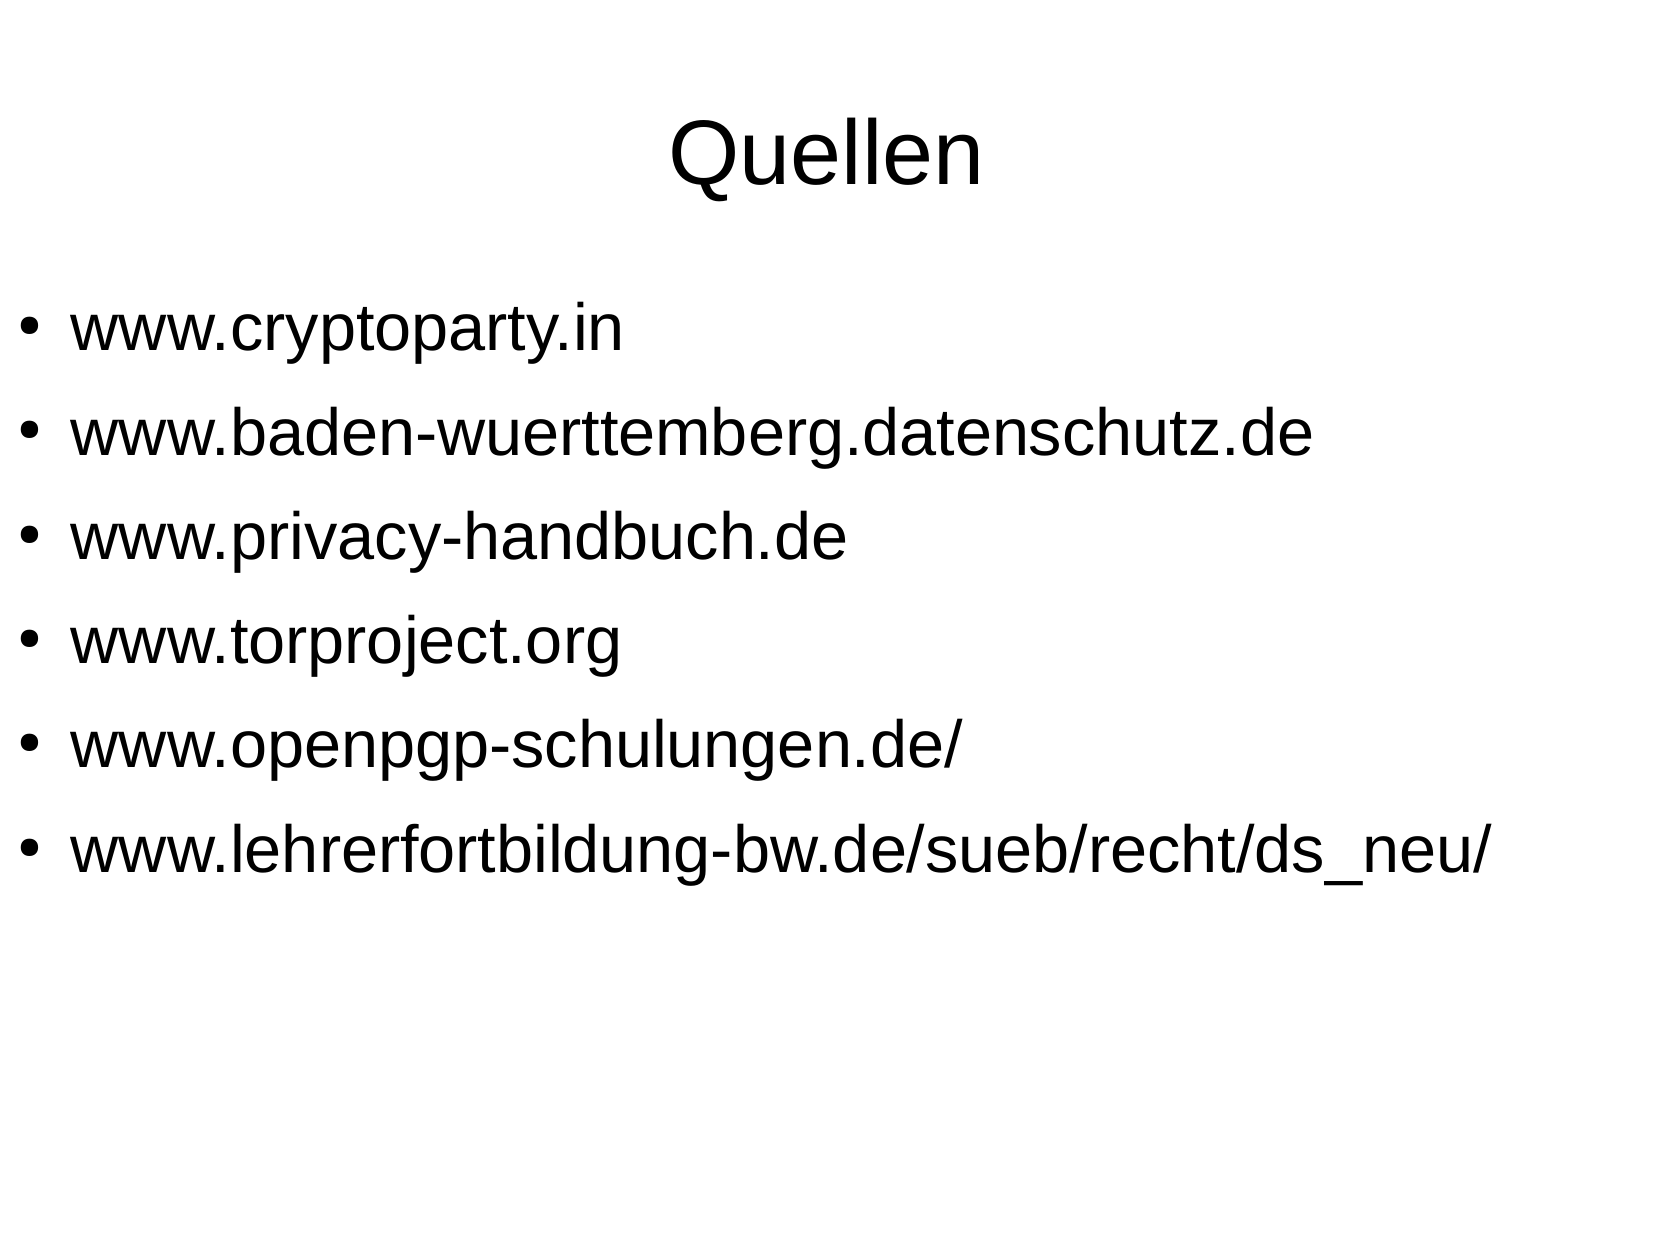

# Quellen
www.cryptoparty.in
www.baden-wuerttemberg.datenschutz.de
www.privacy-handbuch.de
www.torproject.org
www.openpgp-schulungen.de/
www.lehrerfortbildung-bw.de/sueb/recht/ds_neu/